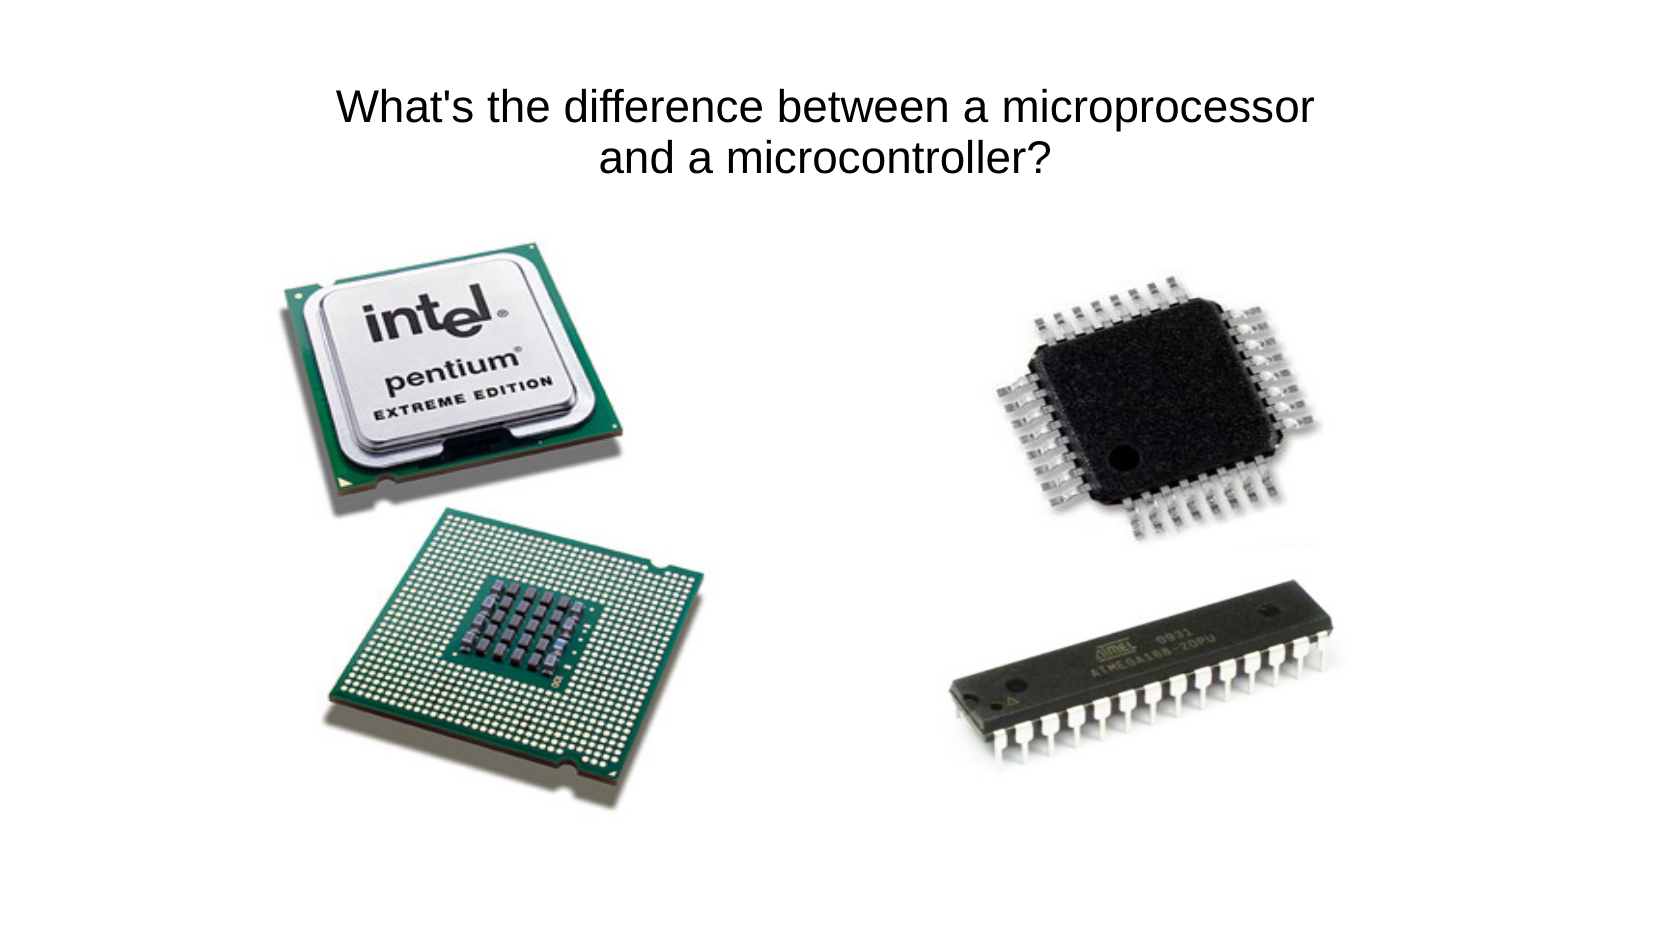

# What's the difference between a microprocessor and a microcontroller?